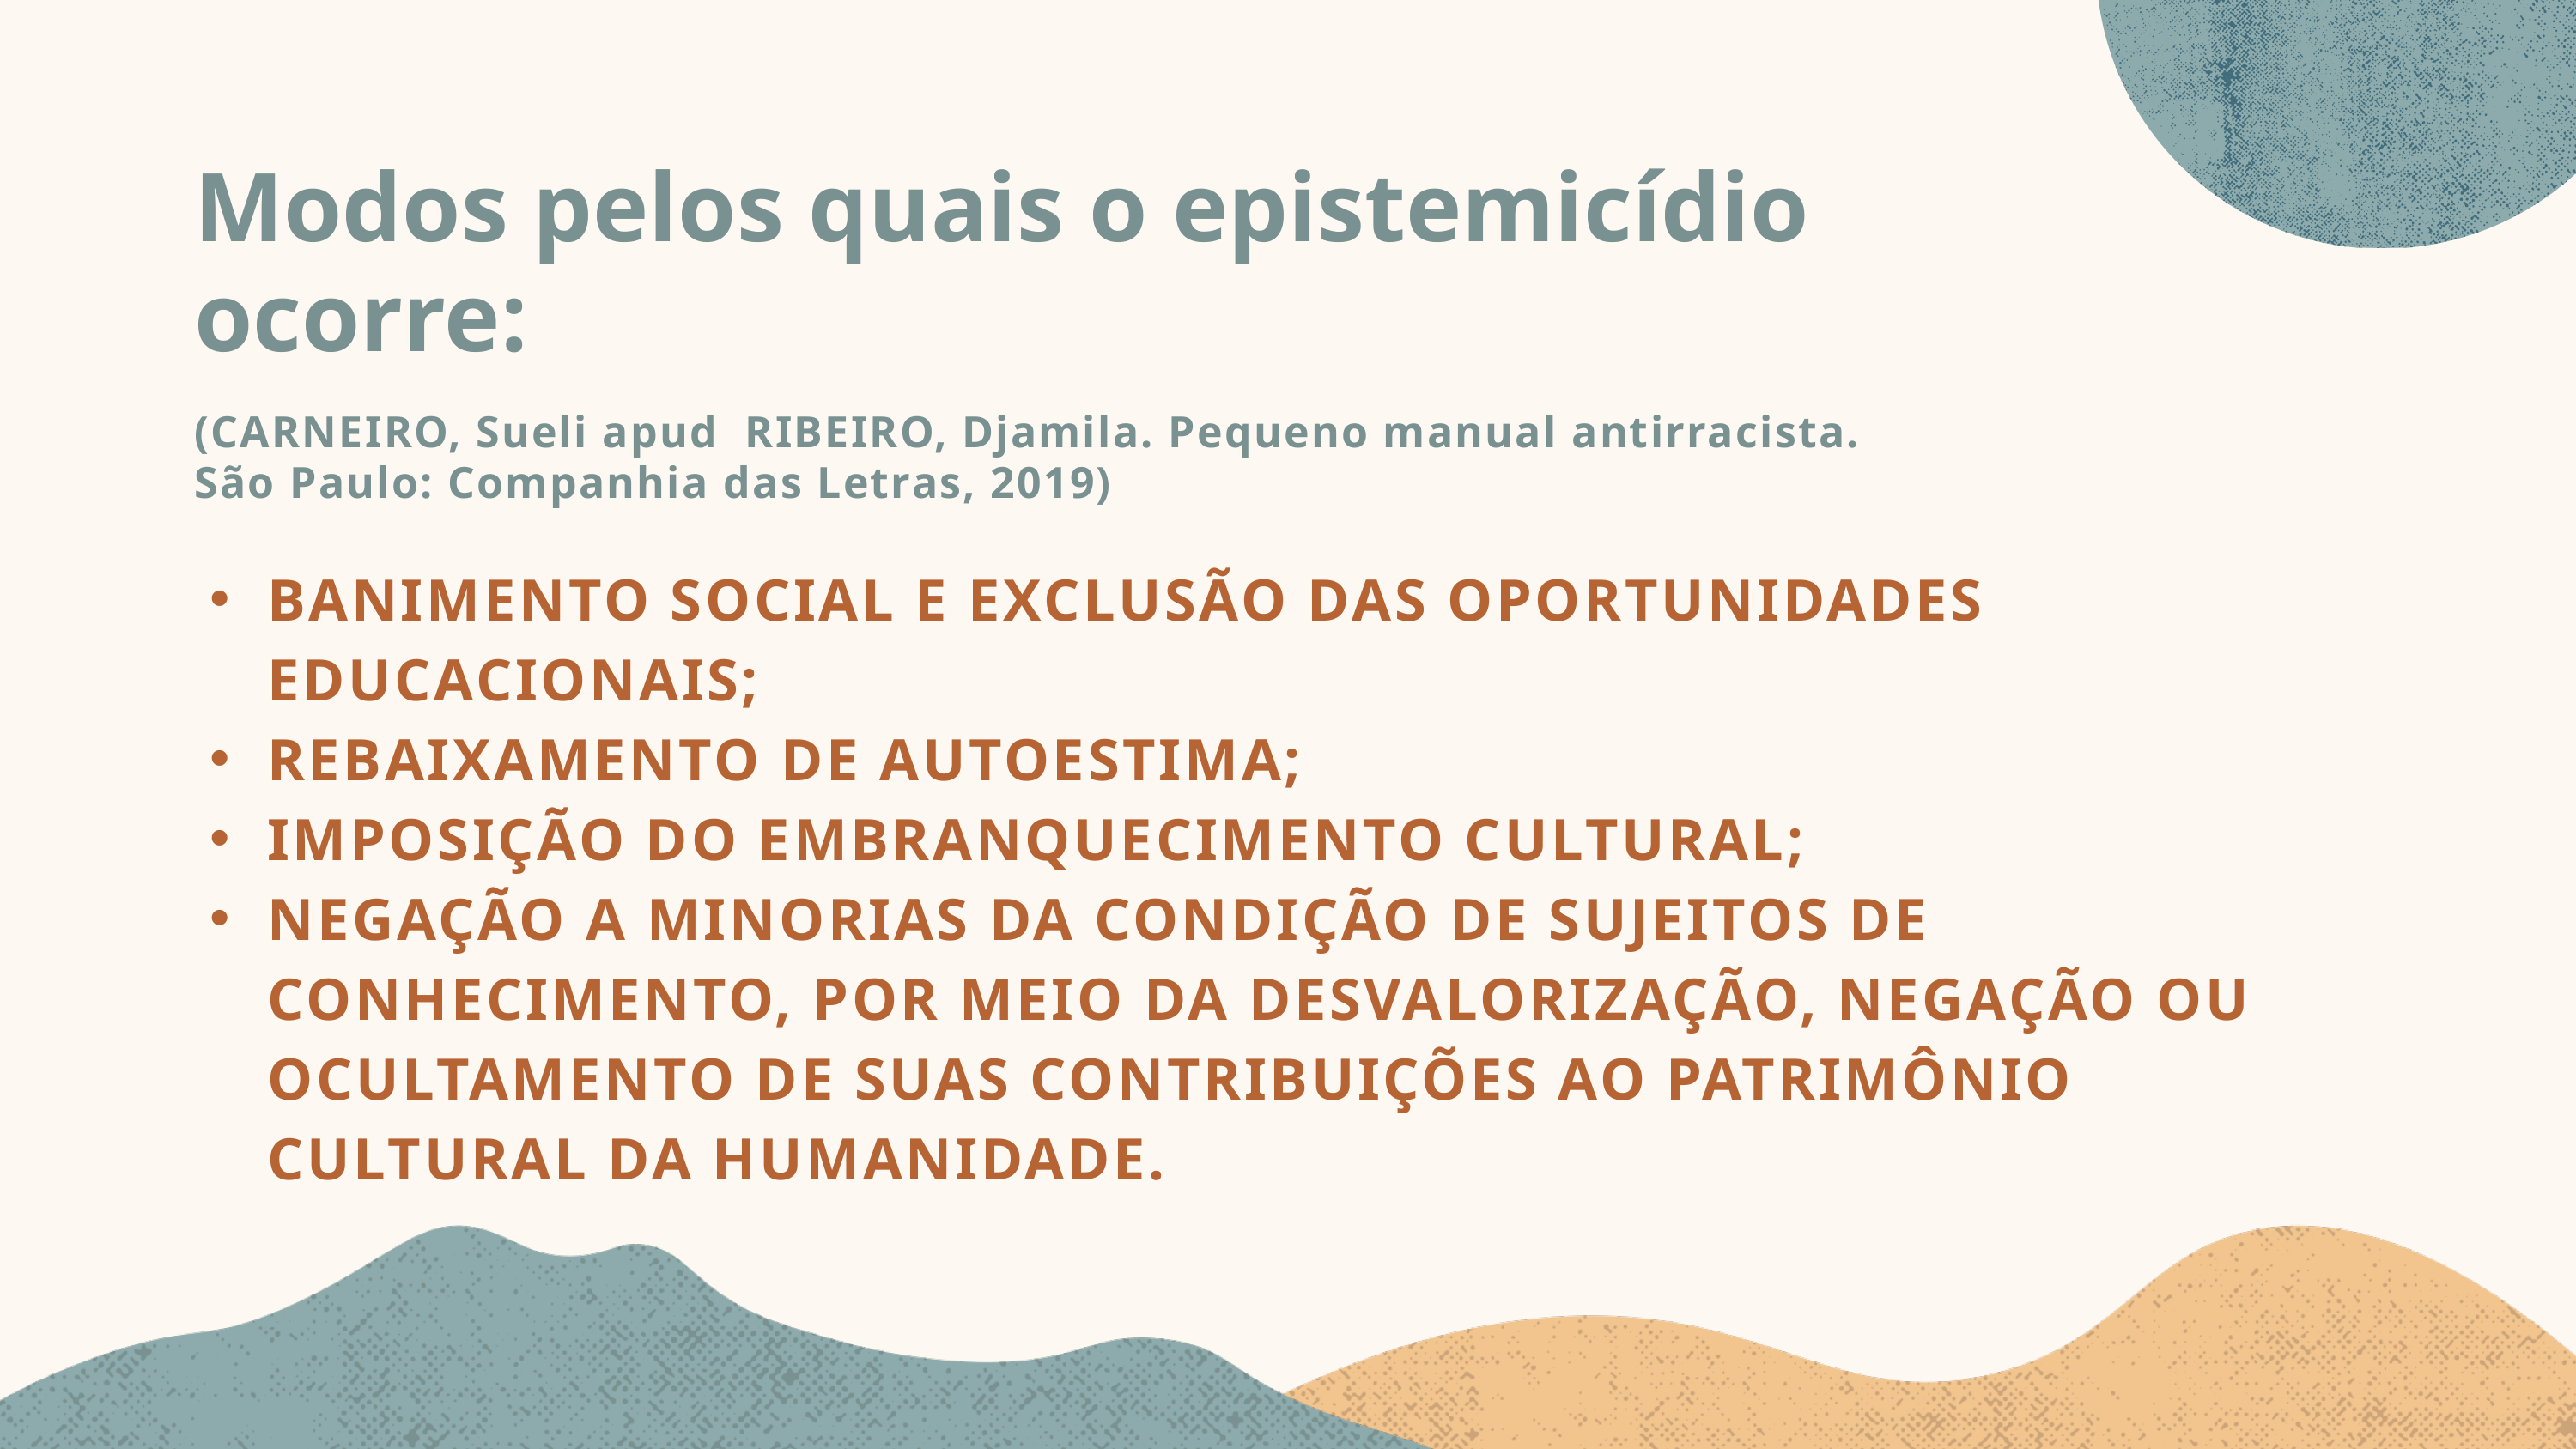

Modos pelos quais o epistemicídio ocorre:
(CARNEIRO, Sueli apud RIBEIRO, Djamila. Pequeno manual antirracista. São Paulo: Companhia das Letras, 2019)
BANIMENTO SOCIAL E EXCLUSÃO DAS OPORTUNIDADES EDUCACIONAIS;
REBAIXAMENTO DE AUTOESTIMA;
IMPOSIÇÃO DO EMBRANQUECIMENTO CULTURAL;
NEGAÇÃO A MINORIAS DA CONDIÇÃO DE SUJEITOS DE CONHECIMENTO, POR MEIO DA DESVALORIZAÇÃO, NEGAÇÃO OU OCULTAMENTO DE SUAS CONTRIBUIÇÕES AO PATRIMÔNIO CULTURAL DA HUMANIDADE.